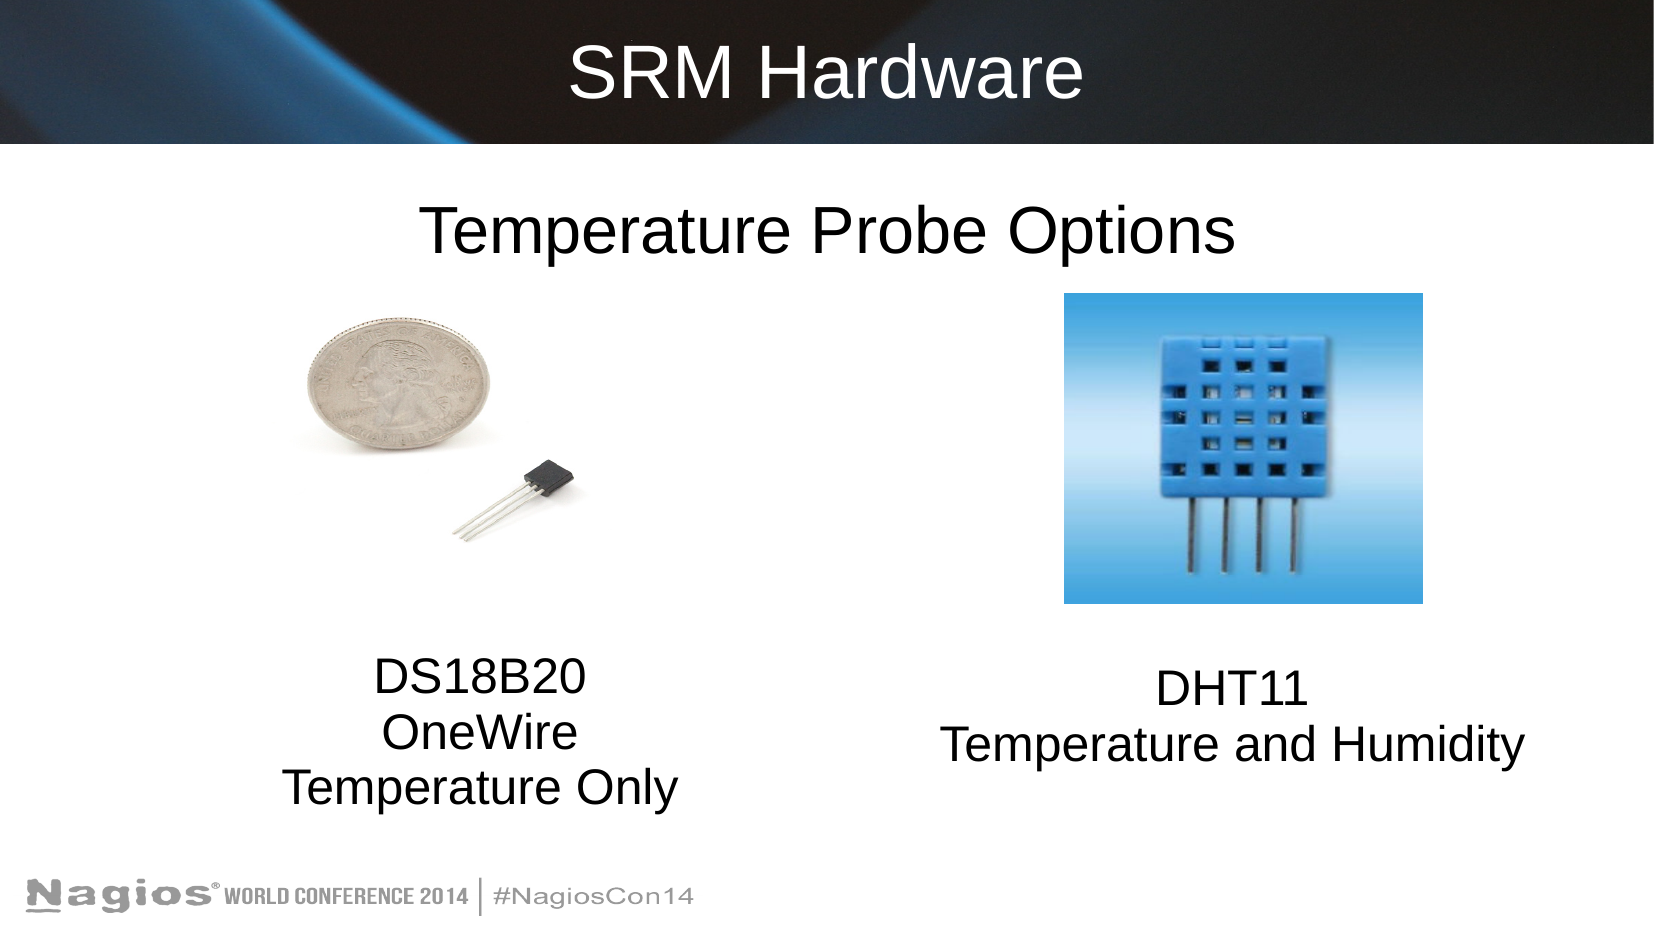

# SRM Hardware
Temperature Probe Options
DS18B20
OneWire
Temperature Only
DHT11
Temperature and Humidity